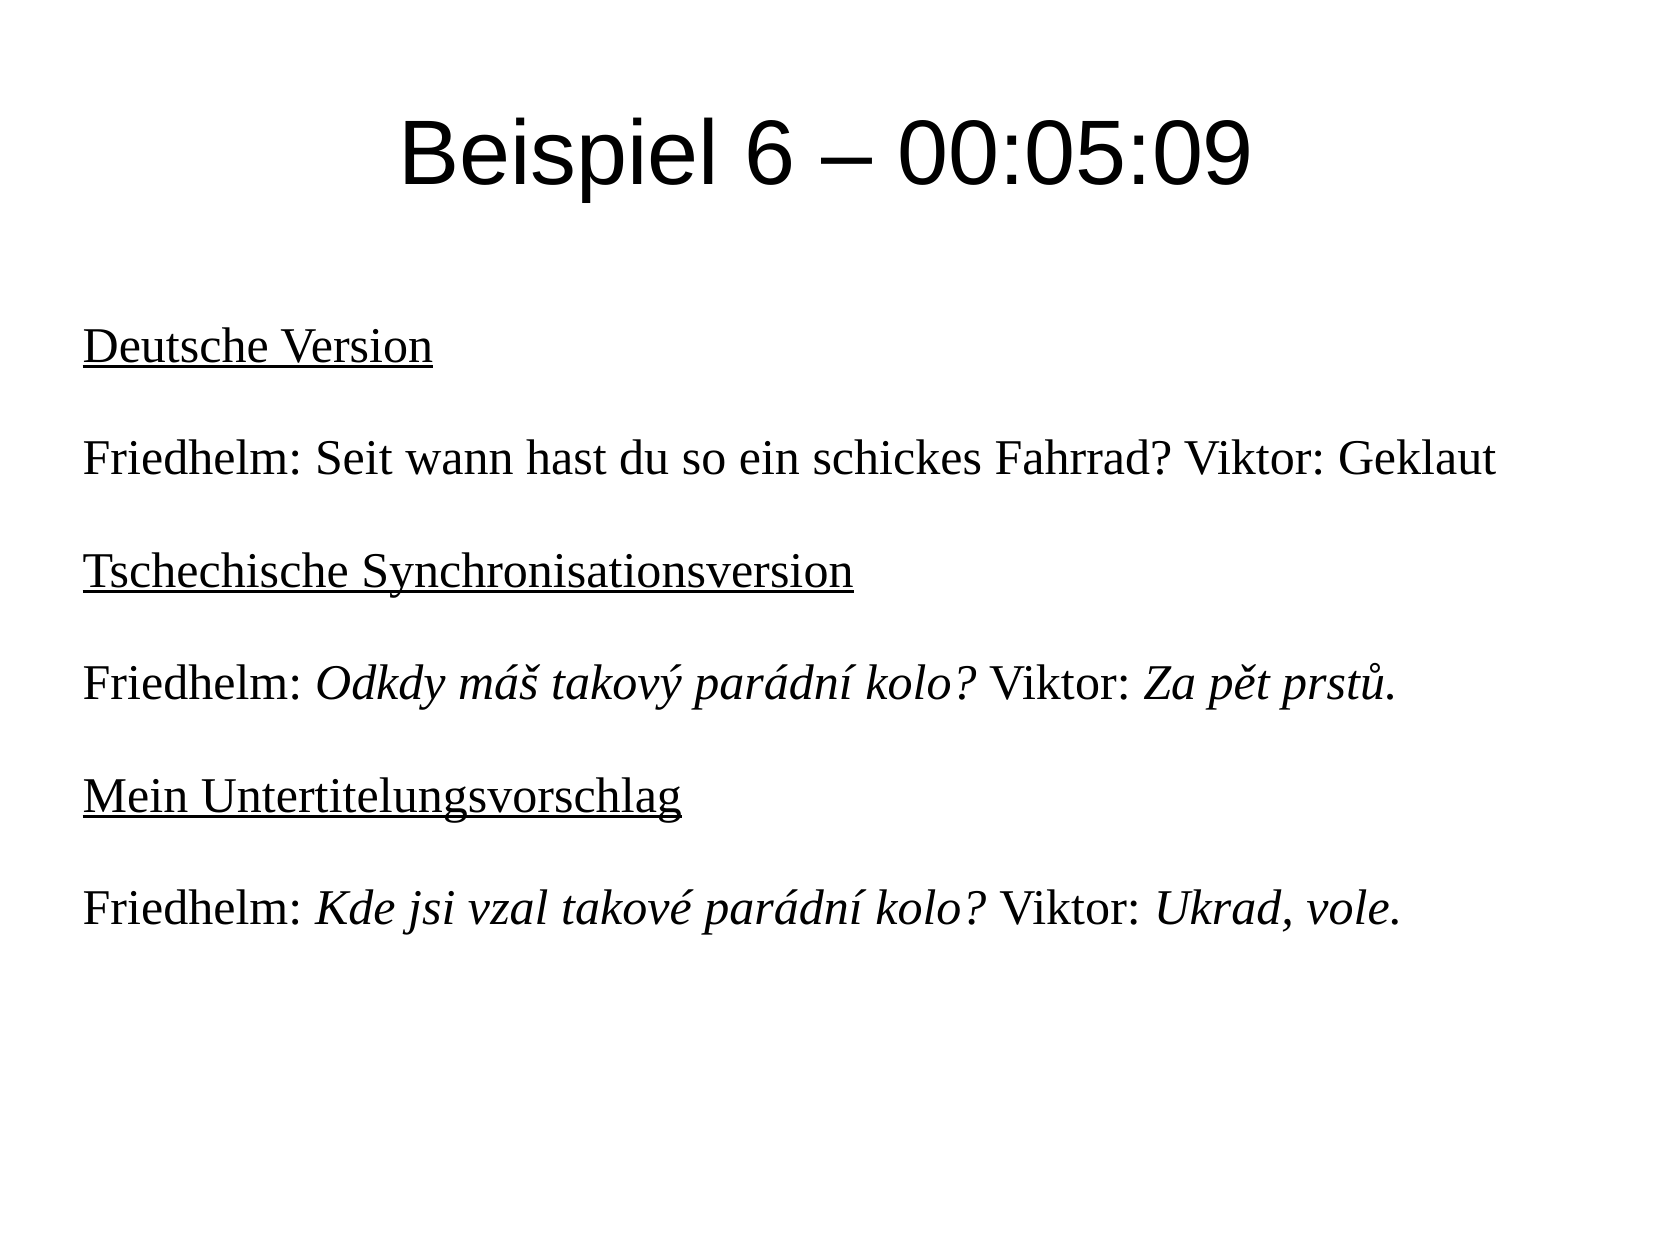

# Beispiel 6 – 00:05:09
Deutsche Version
Friedhelm: Seit wann hast du so ein schickes Fahrrad? Viktor: Geklaut
Tschechische Synchronisationsversion
Friedhelm: Odkdy máš takový parádní kolo? Viktor: Za pět prstů.
Mein Untertitelungsvorschlag
Friedhelm: Kde jsi vzal takové parádní kolo? Viktor: Ukrad, vole.